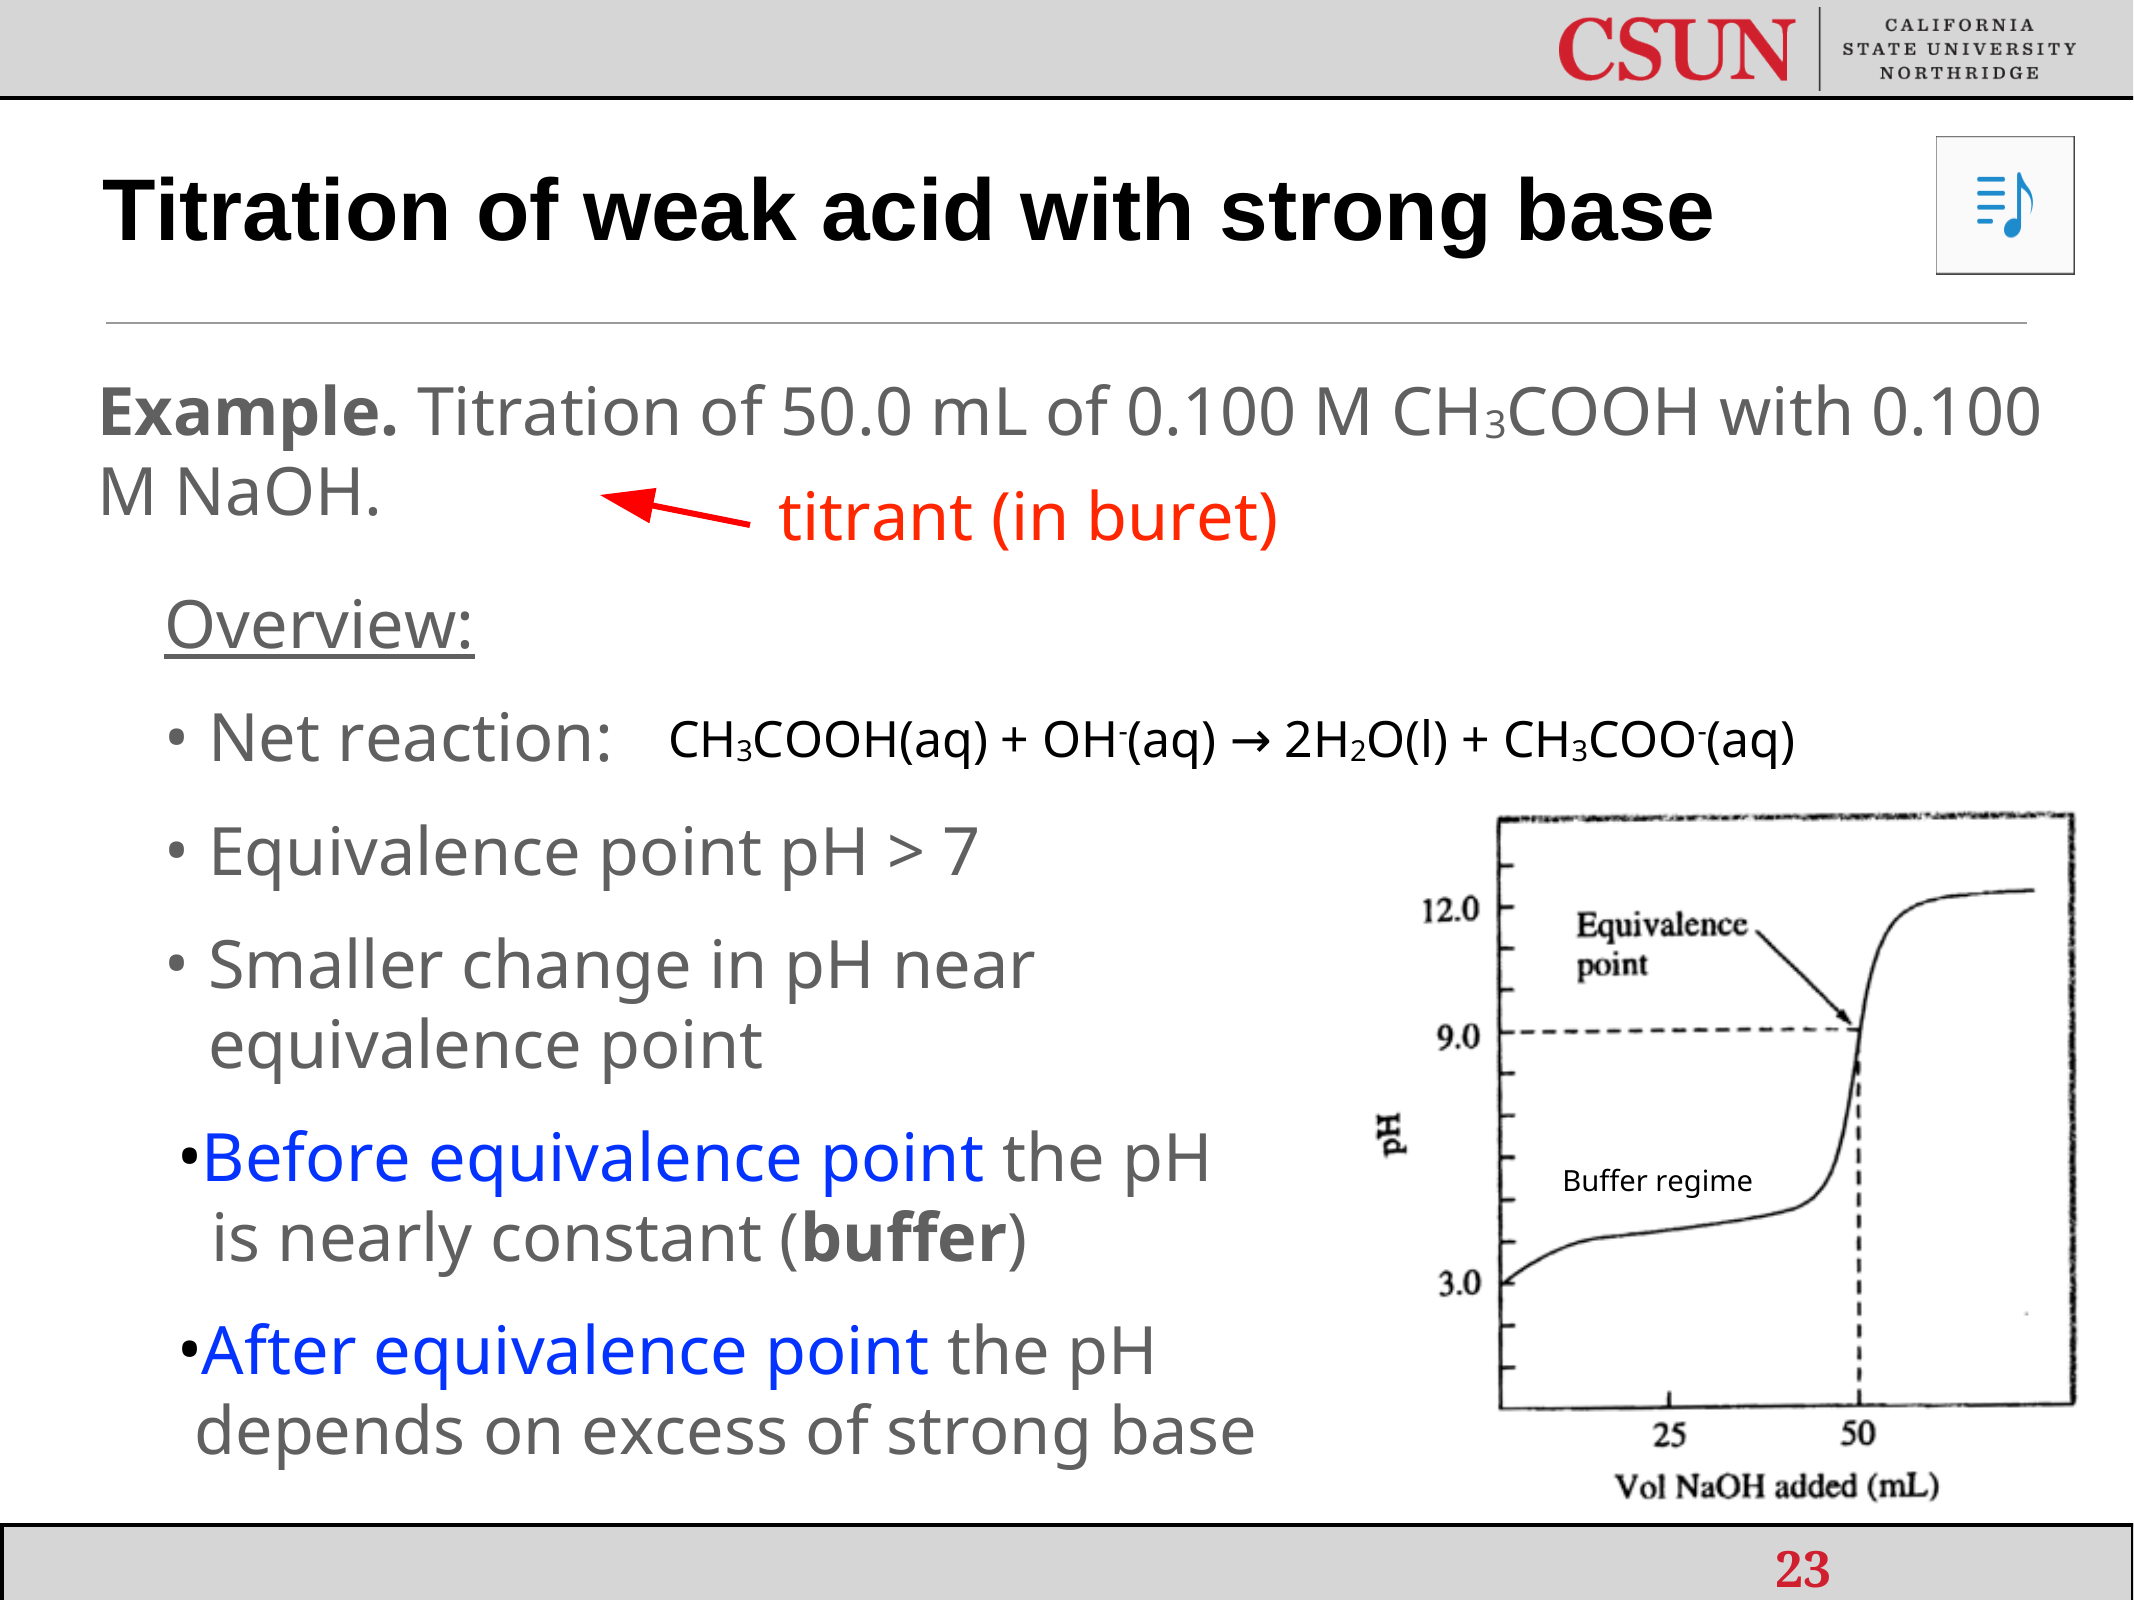

# Titration of weak acid with strong base
Example. Titration of 50.0 mL of 0.100 M CH3COOH with 0.100 M NaOH.
titrant (in buret)
Overview:
Net reaction:
Equivalence point pH > 7
Smaller change in pH near equivalence point
Before equivalence point the pH
 is nearly constant (buffer)
After equivalence point the pH
 depends on excess of strong base
CH3COOH(aq) + OH-(aq) → 2H2O(l) + CH3COO-(aq)
Buffer regime
23